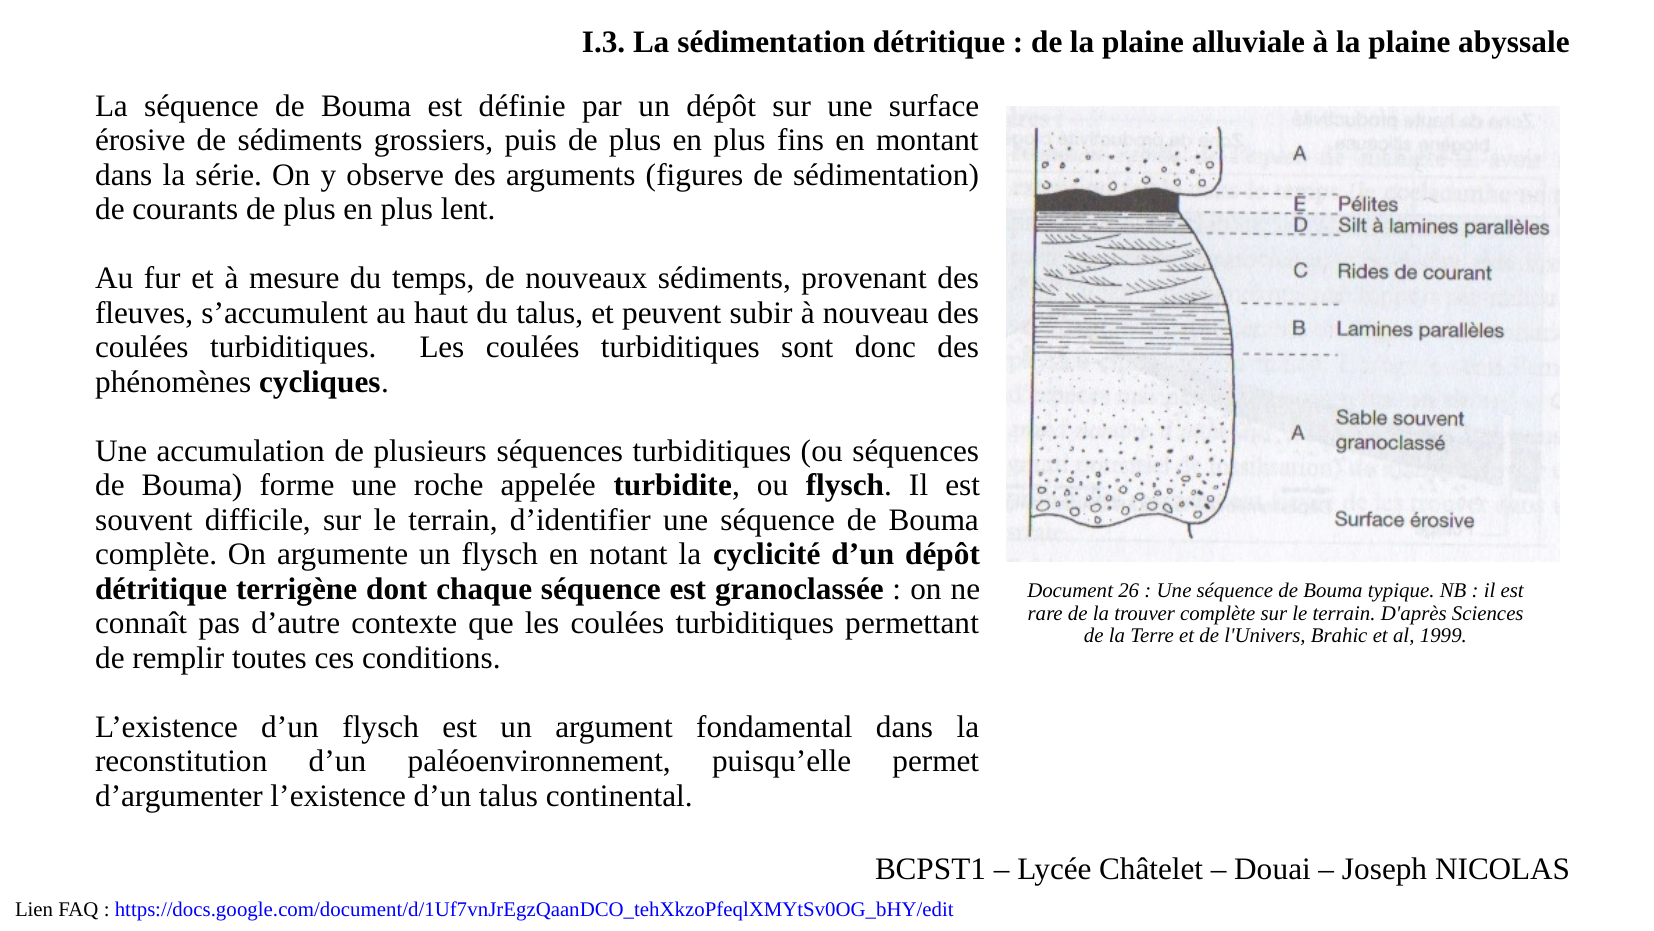

I.3. La sédimentation détritique : de la plaine alluviale à la plaine abyssale
La séquence de Bouma est définie par un dépôt sur une surface érosive de sédiments grossiers, puis de plus en plus fins en montant dans la série. On y observe des arguments (figures de sédimentation) de courants de plus en plus lent.
Au fur et à mesure du temps, de nouveaux sédiments, provenant des fleuves, s’accumulent au haut du talus, et peuvent subir à nouveau des coulées turbiditiques. Les coulées turbiditiques sont donc des phénomènes cycliques.
Une accumulation de plusieurs séquences turbiditiques (ou séquences de Bouma) forme une roche appelée turbidite, ou flysch. Il est souvent difficile, sur le terrain, d’identifier une séquence de Bouma complète. On argumente un flysch en notant la cyclicité d’un dépôt détritique terrigène dont chaque séquence est granoclassée : on ne connaît pas d’autre contexte que les coulées turbiditiques permettant de remplir toutes ces conditions.
L’existence d’un flysch est un argument fondamental dans la reconstitution d’un paléoenvironnement, puisqu’elle permet d’argumenter l’existence d’un talus continental.
Document 26 : Une séquence de Bouma typique. NB : il est rare de la trouver complète sur le terrain. D'après Sciences de la Terre et de l'Univers, Brahic et al, 1999.
BCPST1 – Lycée Châtelet – Douai – Joseph NICOLAS
Lien FAQ : https://docs.google.com/document/d/1Uf7vnJrEgzQaanDCO_tehXkzoPfeqlXMYtSv0OG_bHY/edit